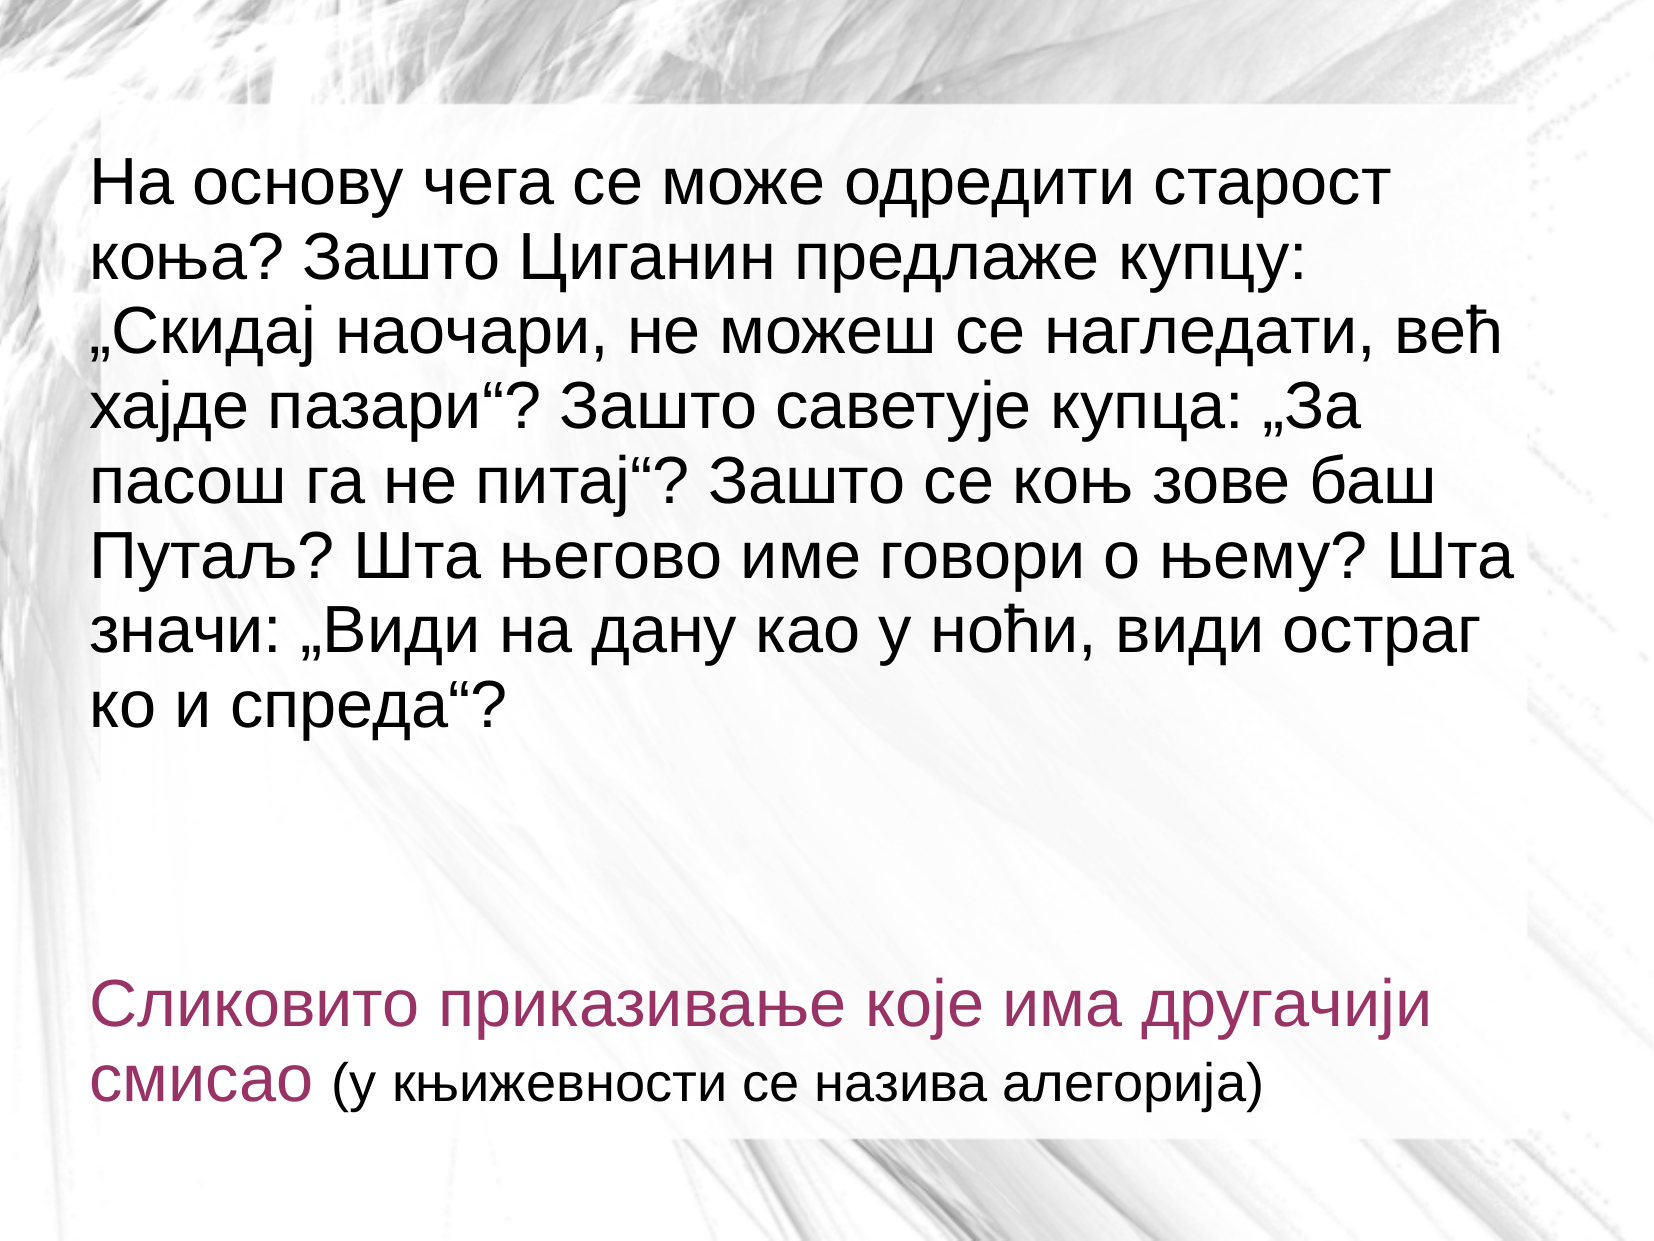

На основу чега се може одредити старост коња? Зашто Циганин предлаже купцу: „Скидај наочари, не можеш се нагледати, већ хајде пазари“? Зашто саветује купца: „За пасош га не питај“? Зашто се коњ зове баш Путаљ? Шта његово име говори о њему? Шта значи: „Види на дану као у ноћи, види остраг ко и спреда“?
Сликовито приказивање које има другачији смисао (у књижевности се назива алегорија)